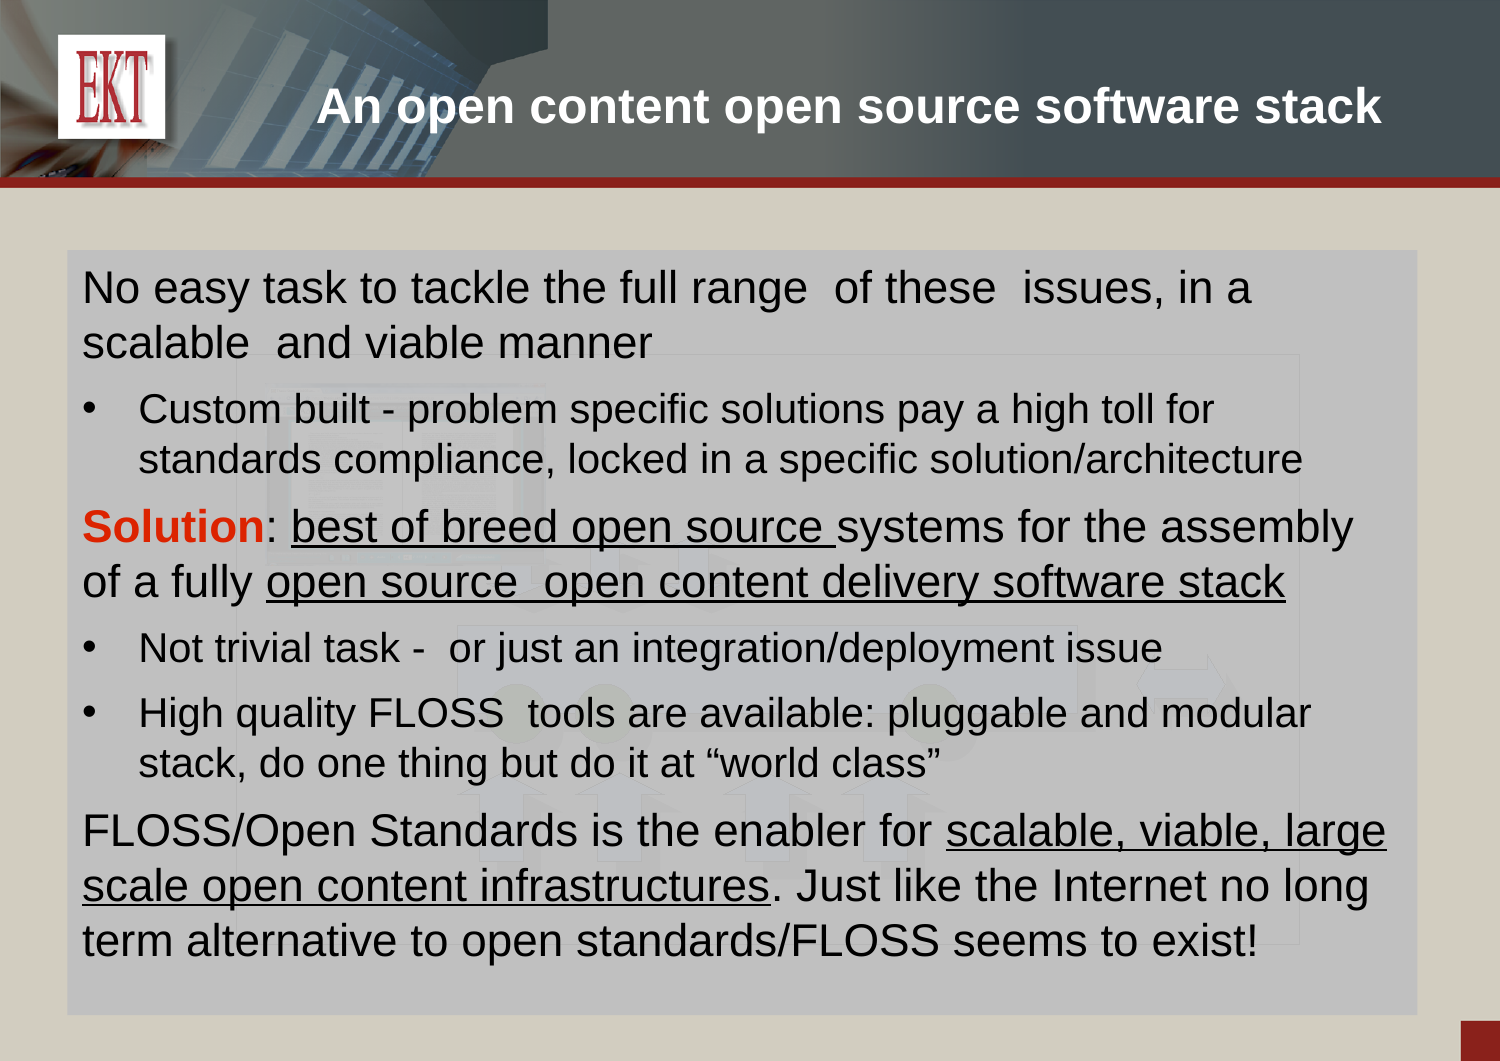

# An open content open source software stack
No easy task to tackle the full range of these issues, in a scalable and viable manner
Custom built - problem specific solutions pay a high toll for standards compliance, locked in a specific solution/architecture
Solution: best of breed open source systems for the assembly of a fully open source open content delivery software stack
Not trivial task - or just an integration/deployment issue
High quality FLOSS tools are available: pluggable and modular stack, do one thing but do it at “world class”
FLOSS/Open Standards is the enabler for scalable, viable, large scale open content infrastructures. Just like the Internet no long term alternative to open standards/FLOSS seems to exist!